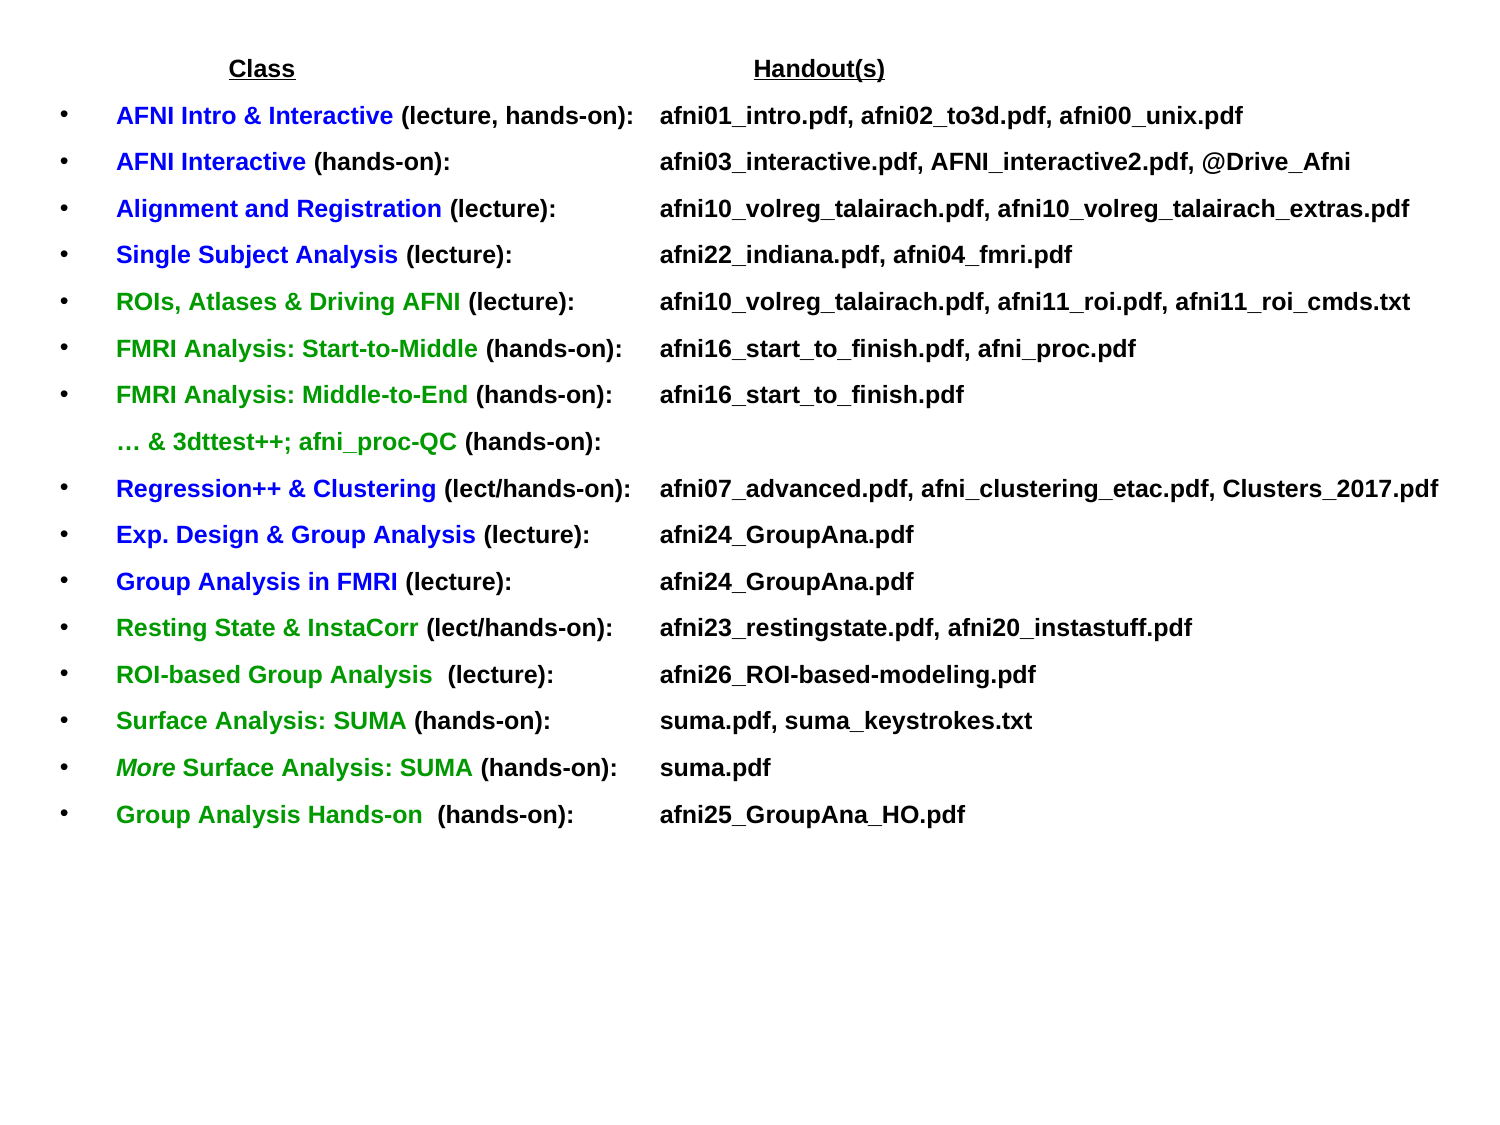

# Class							Handout(s)
AFNI Intro & Interactive (lecture, hands-on):	afni01_intro.pdf, afni02_to3d.pdf, afni00_unix.pdf
AFNI Interactive (hands-on): 			afni03_interactive.pdf, AFNI_interactive2.pdf, @Drive_Afni
Alignment and Registration (lecture): 		afni10_volreg_talairach.pdf, afni10_volreg_talairach_extras.pdf
Single Subject Analysis (lecture): 		afni22_indiana.pdf, afni04_fmri.pdf
ROIs, Atlases & Driving AFNI (lecture):		afni10_volreg_talairach.pdf, afni11_roi.pdf, afni11_roi_cmds.txt
FMRI Analysis: Start-to-Middle (hands-on):	afni16_start_to_finish.pdf, afni_proc.pdf
FMRI Analysis: Middle-to-End (hands-on):	afni16_start_to_finish.pdf
… & 3dttest++; afni_proc-QC (hands-on):
Regression++ & Clustering (lect/hands-on):	afni07_advanced.pdf, afni_clustering_etac.pdf, Clusters_2017.pdf
Exp. Design & Group Analysis (lecture):	afni24_GroupAna.pdf
Group Analysis in FMRI (lecture):		afni24_GroupAna.pdf
Resting State & InstaCorr (lect/hands-on):	afni23_restingstate.pdf, afni20_instastuff.pdf
ROI-based Group Analysis (lecture):		afni26_ROI-based-modeling.pdf
Surface Analysis: SUMA (hands-on):	 	suma.pdf, suma_keystrokes.txt
More Surface Analysis: SUMA (hands-on):	suma.pdf
Group Analysis Hands-on (hands-on):		afni25_GroupAna_HO.pdf